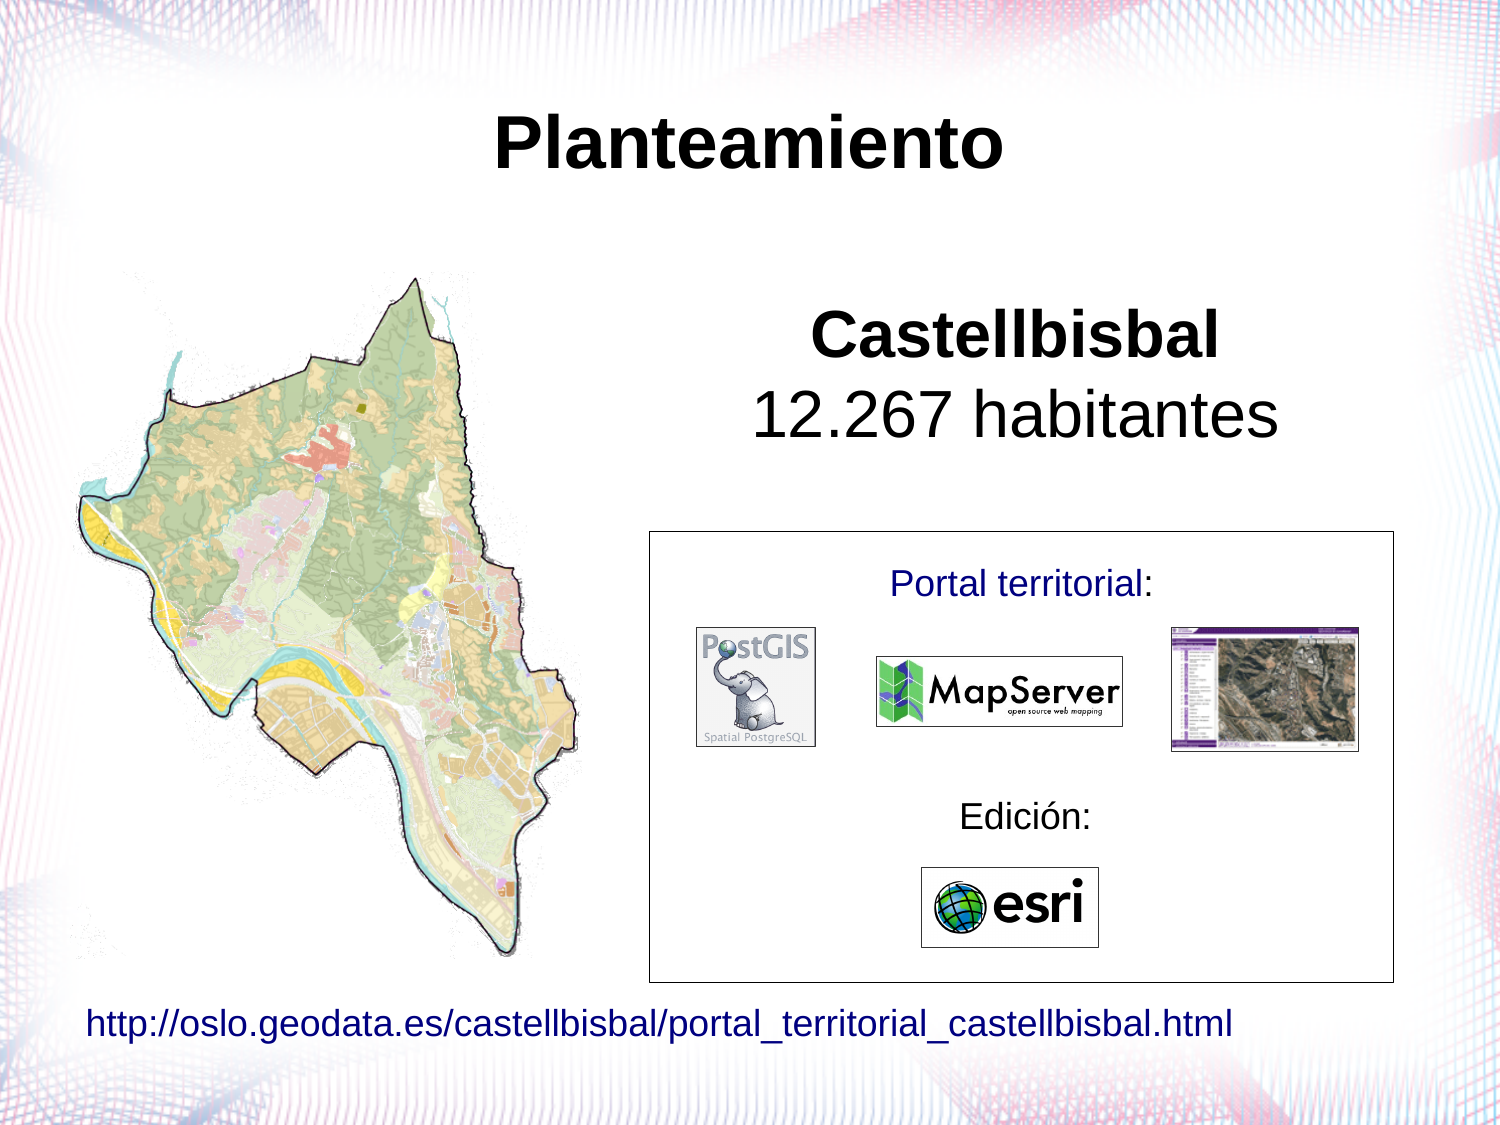

# Planteamiento
Castellbisbal
12.267 habitantes
Portal territorial:
Edición:
http://oslo.geodata.es/castellbisbal/portal_territorial_castellbisbal.html